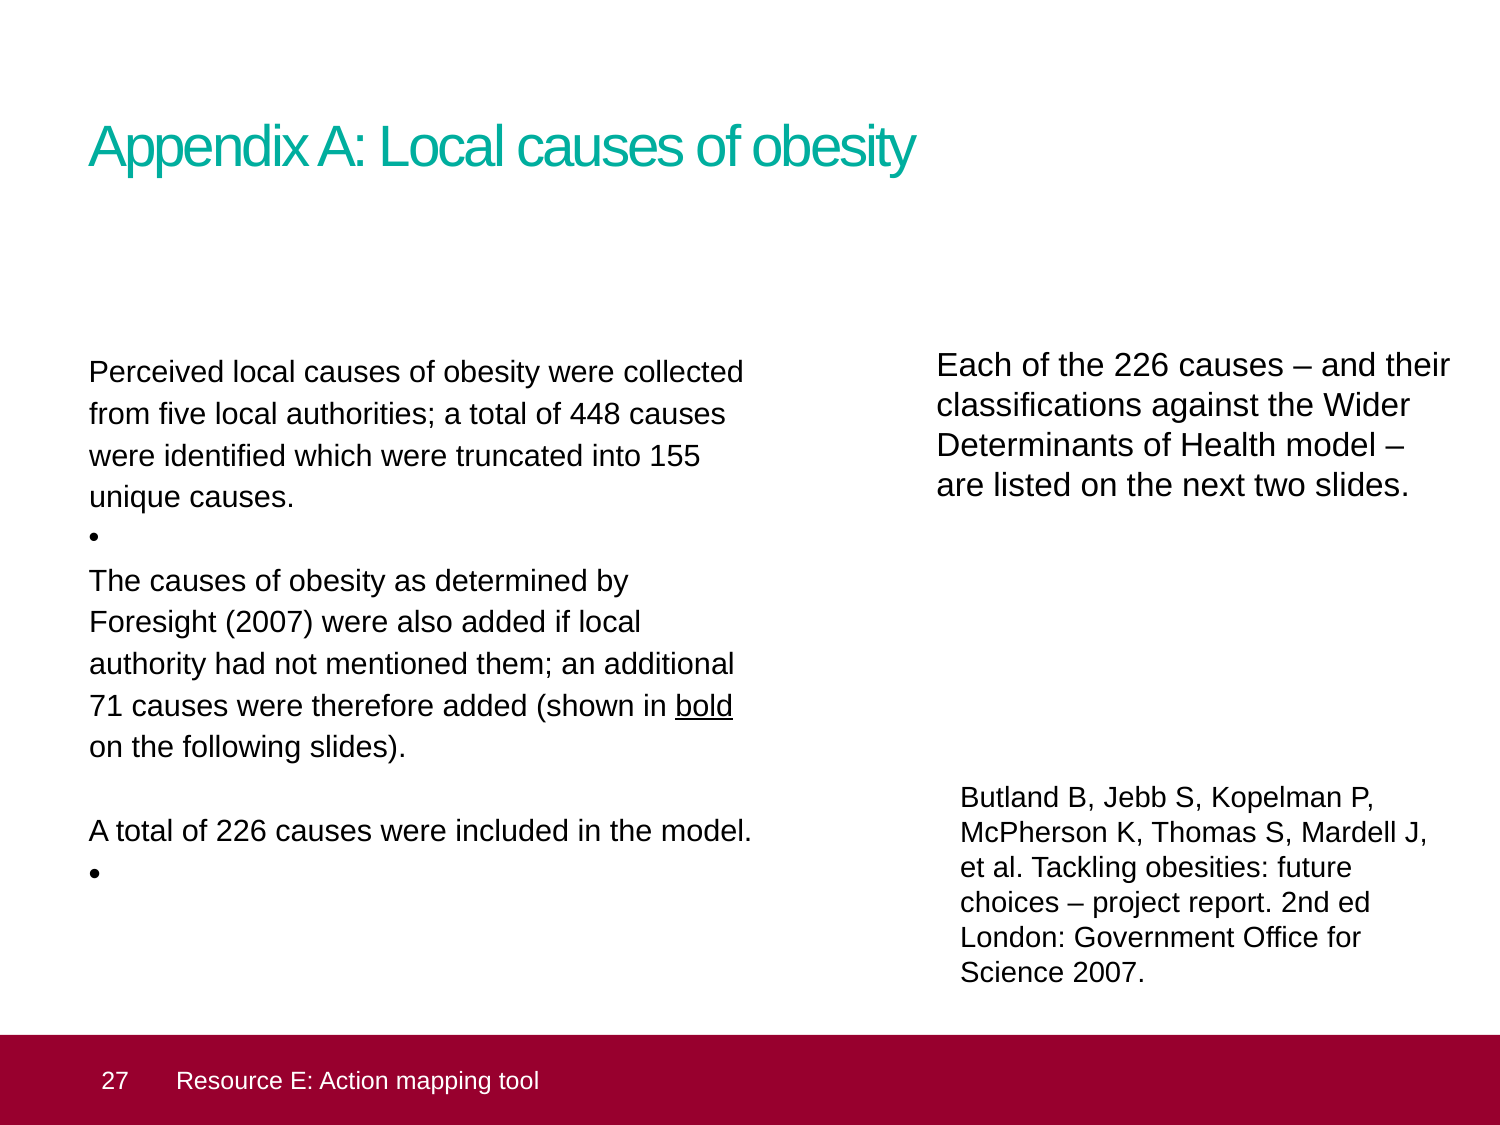

Appendix A: Local causes of obesity
Each of the 226 causes – and their classifications against the Wider Determinants of Health model – are listed on the next two slides.
# Perceived local causes of obesity were collected from five local authorities; a total of 448 causes were identified which were truncated into 155 unique causes.
The causes of obesity as determined by Foresight (2007) were also added if local authority had not mentioned them; an additional 71 causes were therefore added (shown in bold on the following slides).
A total of 226 causes were included in the model.
Butland B, Jebb S, Kopelman P, McPherson K, Thomas S, Mardell J, et al. Tackling obesities: future choices – project report. 2nd ed London: Government Office for Science 2007.
Resource E: Action mapping tool